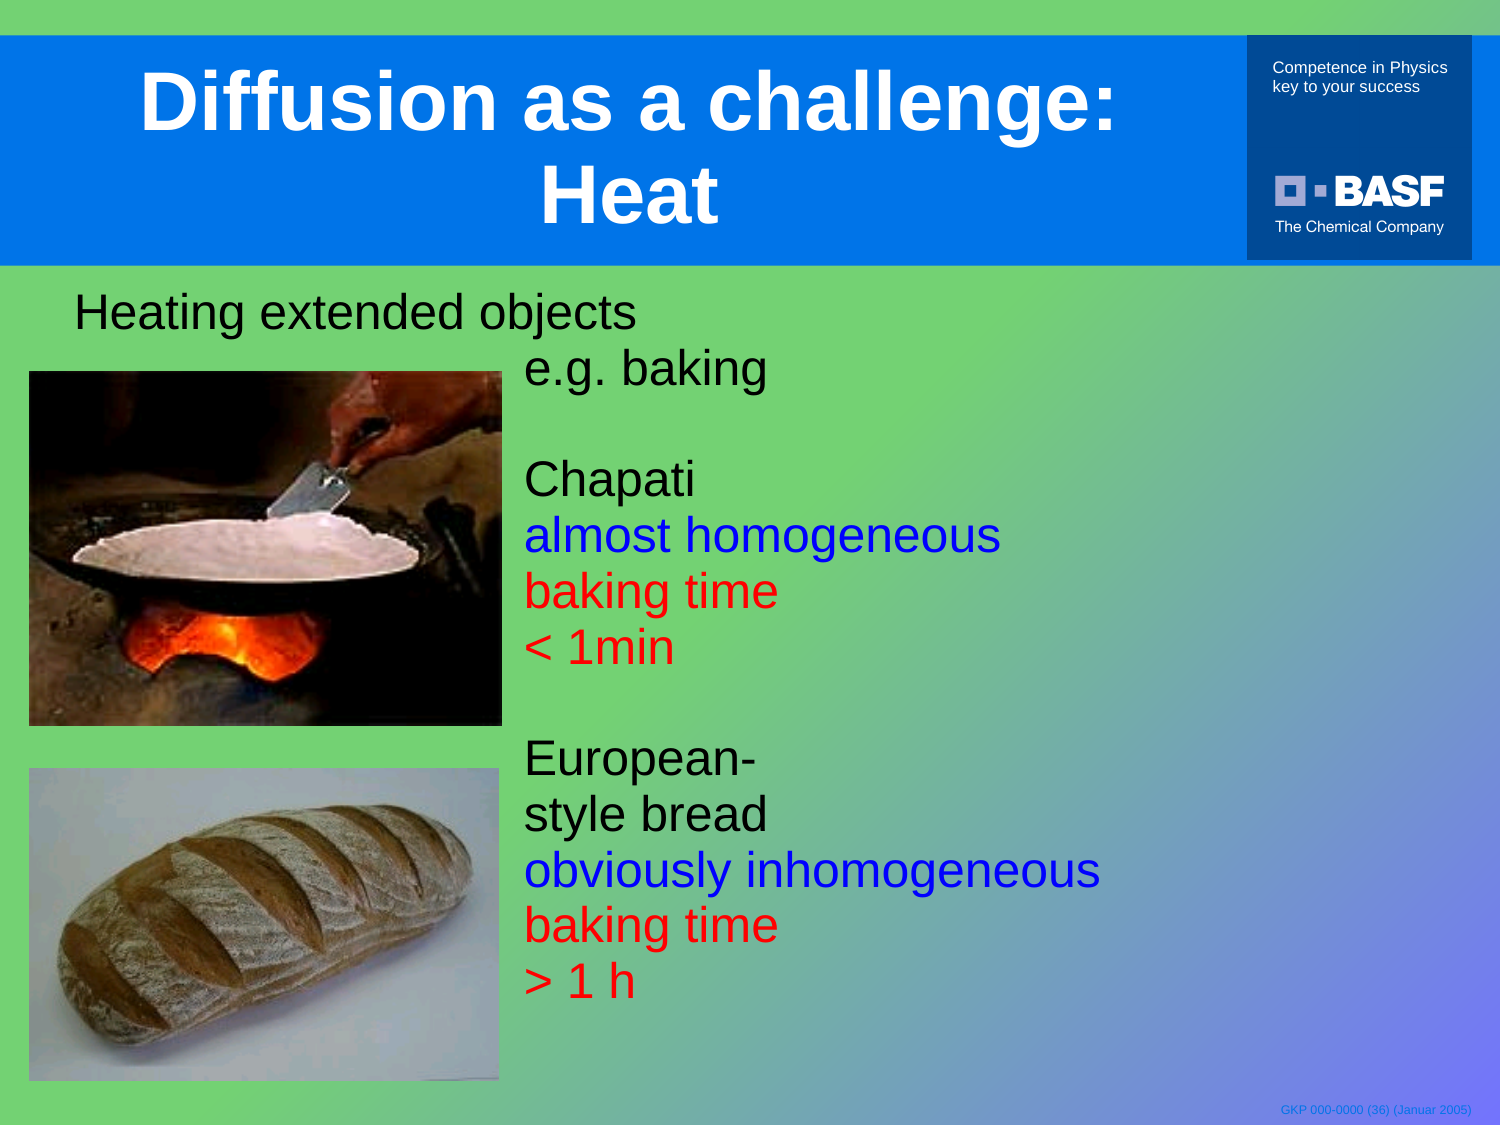

# Diffusion as a challenge: Heat
Heating extended objects
			e.g. baking
			Chapati
			almost homogeneous
			baking time
			< 1min
			European-
			style bread
			obviously inhomogeneous
			baking time
			> 1 h